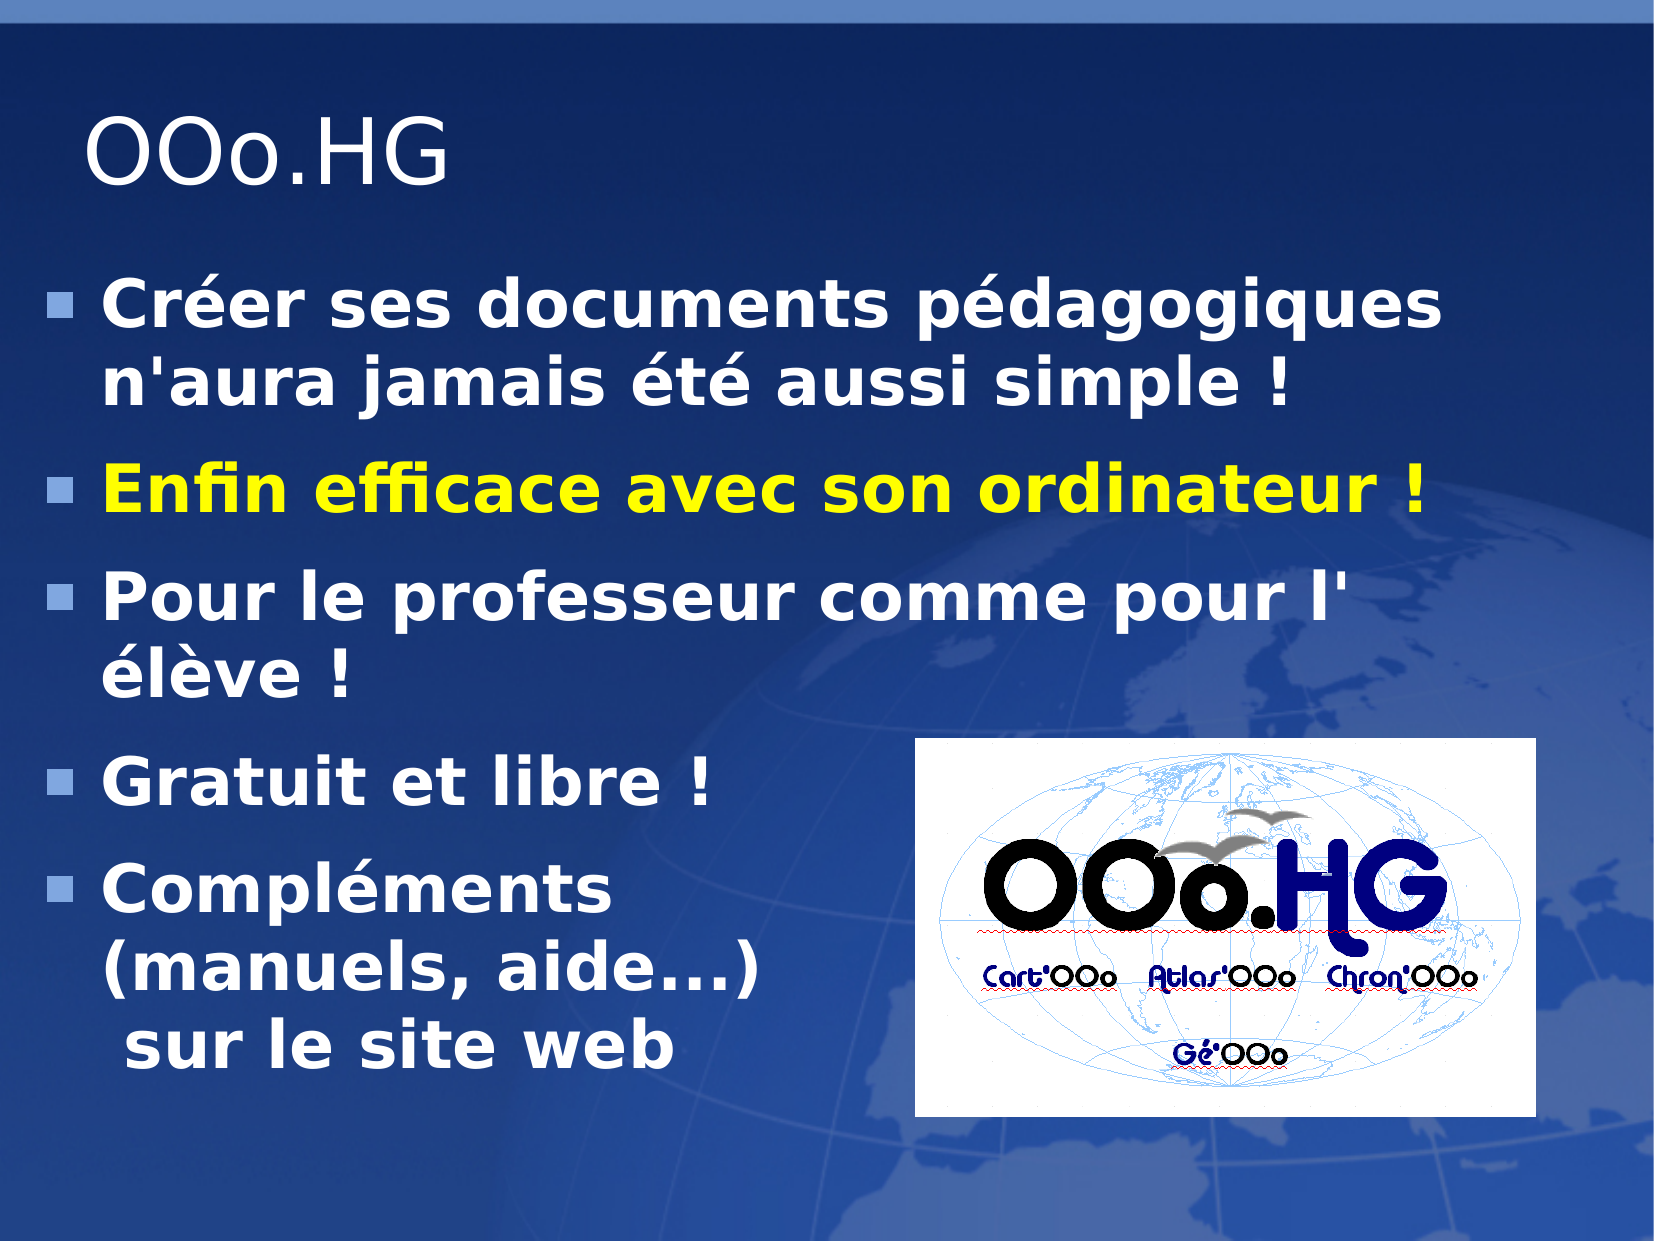

# OOo.HG
Créer ses documents pédagogiques n'aura jamais été aussi simple !
Enfin efficace avec son ordinateur !
Pour le professeur comme pour l' élève !
Gratuit et libre !
Compléments
(manuels, aide...)
 sur le site web